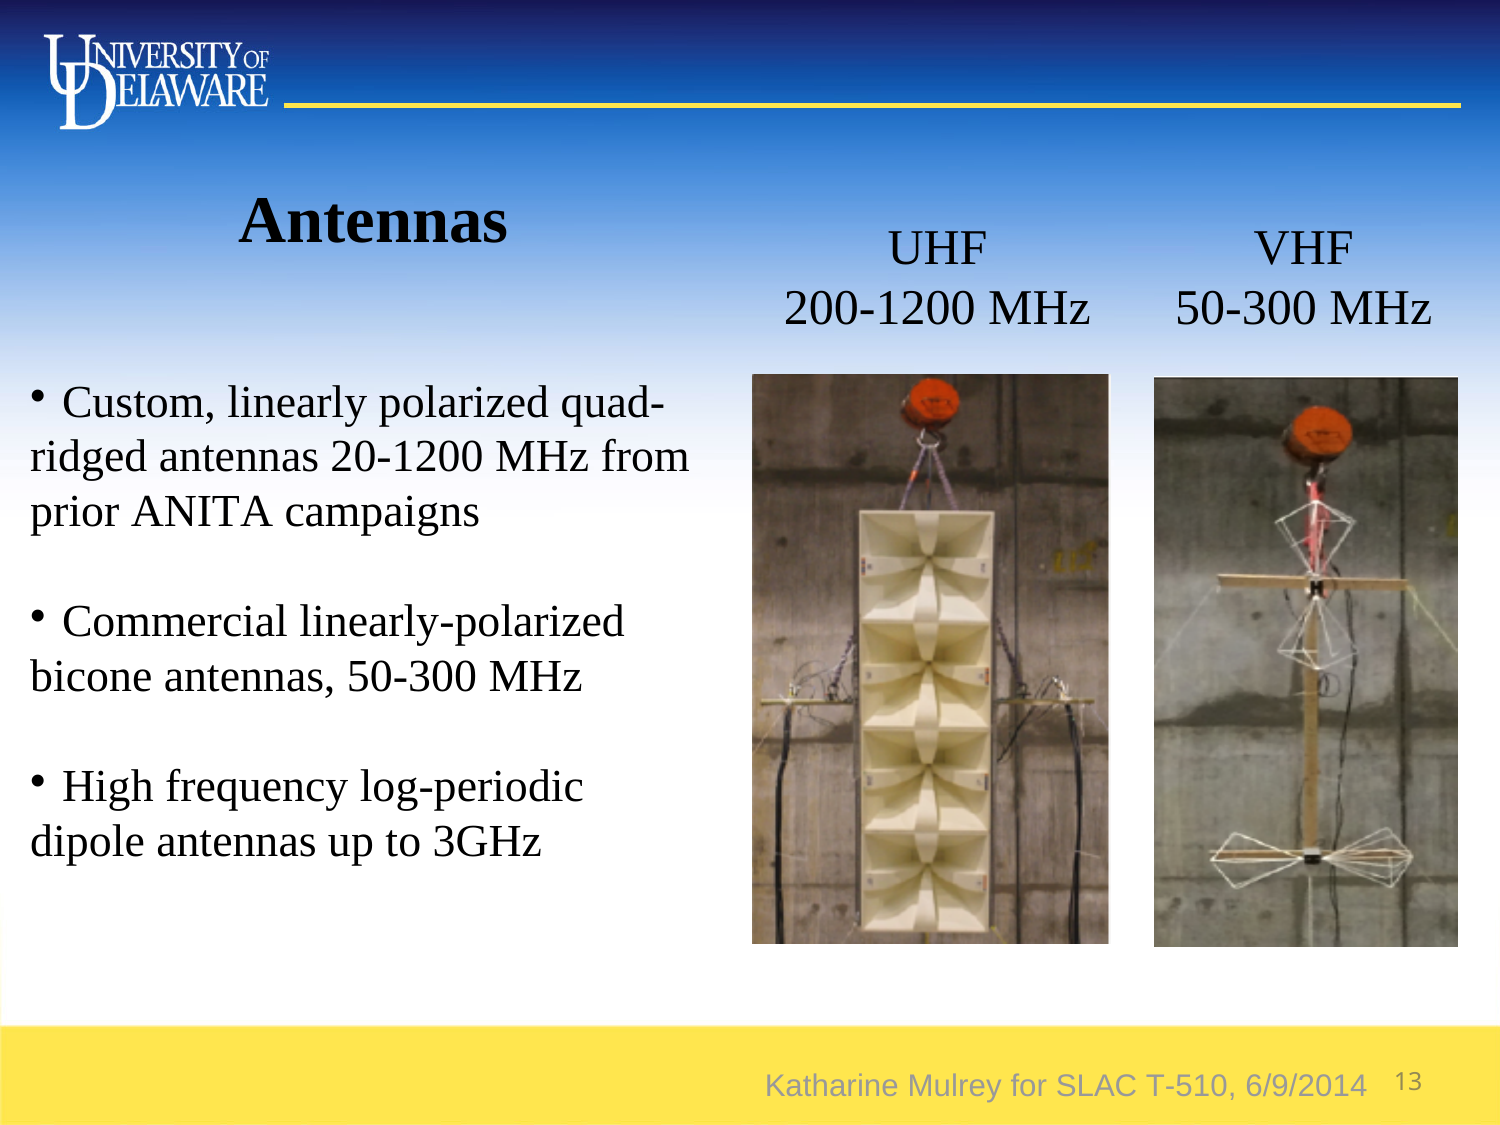

Antennas
UHF
200-1200 MHz
VHF
50-300 MHz
 Custom, linearly polarized quad-ridged antennas 20-1200 MHz from prior ANITA campaigns
 Commercial linearly-polarized bicone antennas, 50-300 MHz
 High frequency log-periodic dipole antennas up to 3GHz
13
Katharine Mulrey for SLAC T-510, 6/9/2014